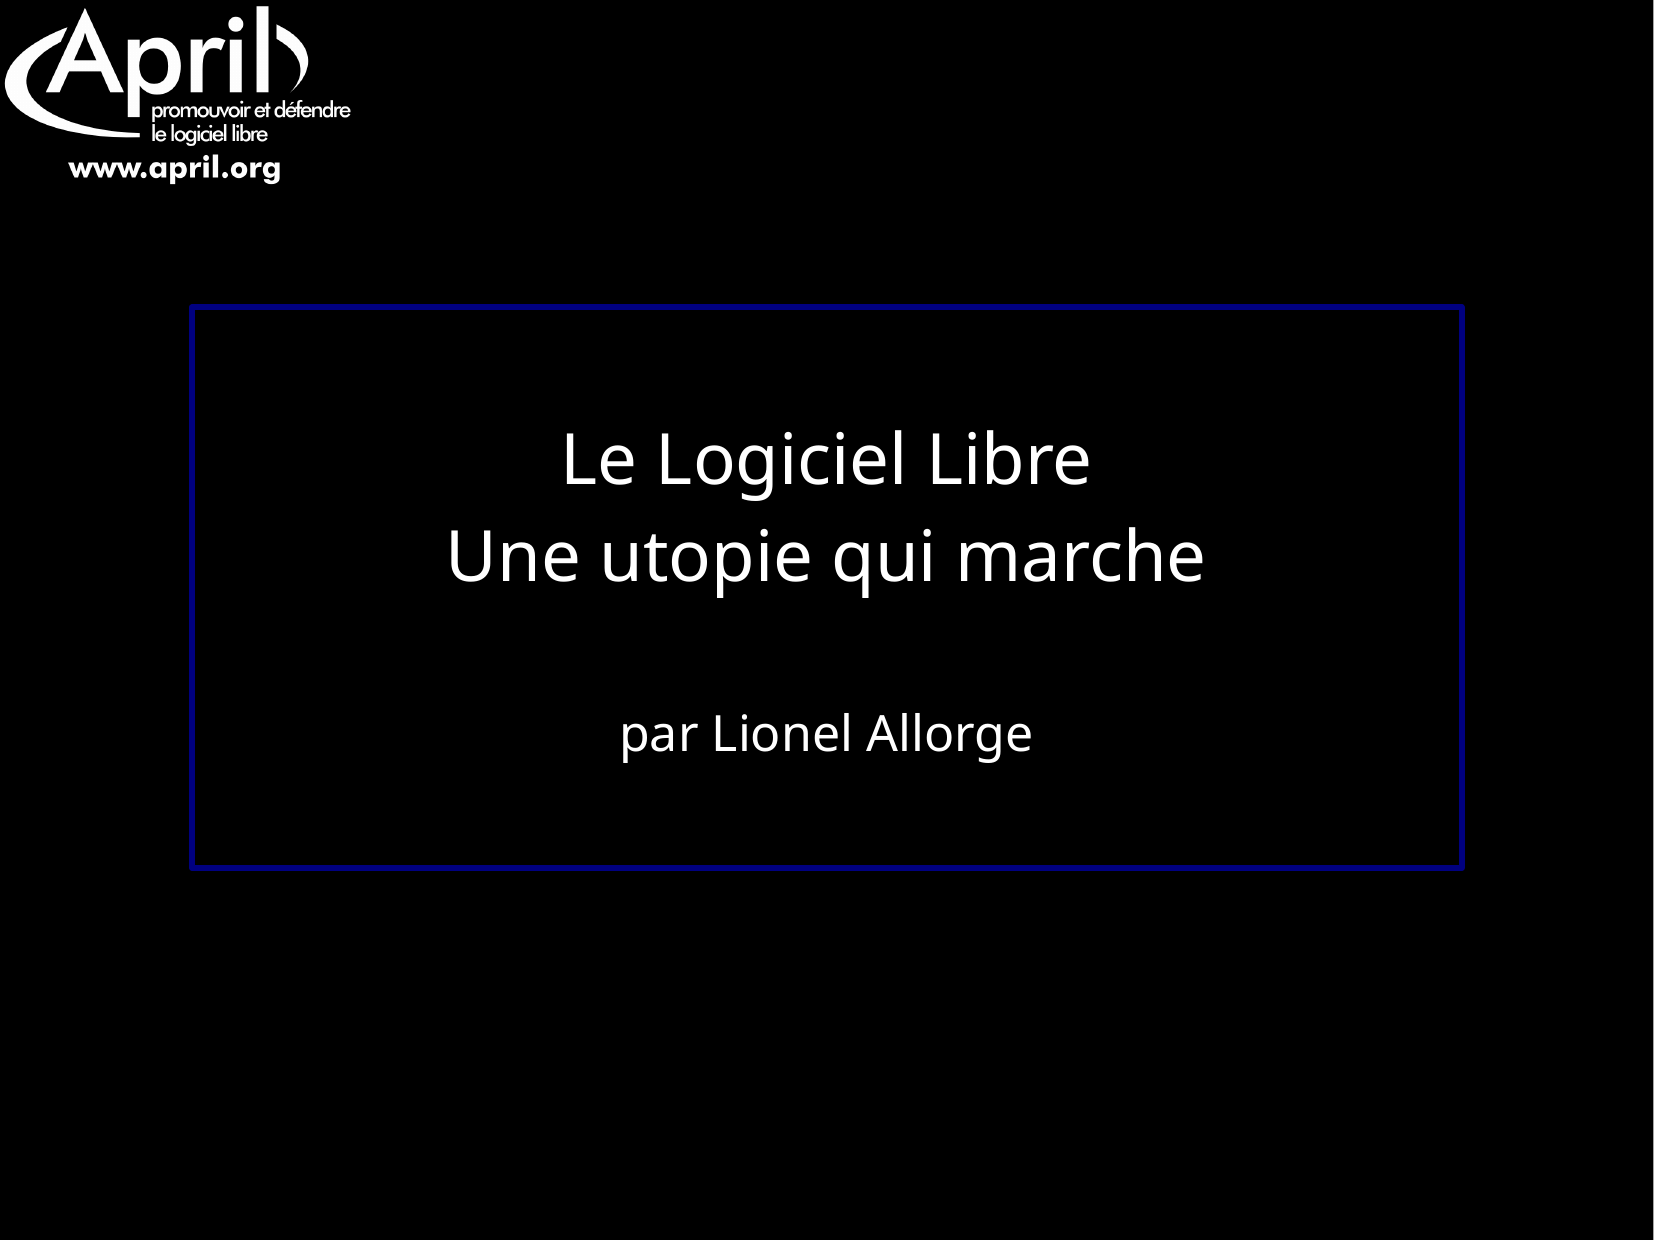

# Le Logiciel Libre Une utopie qui marche par Lionel Allorge